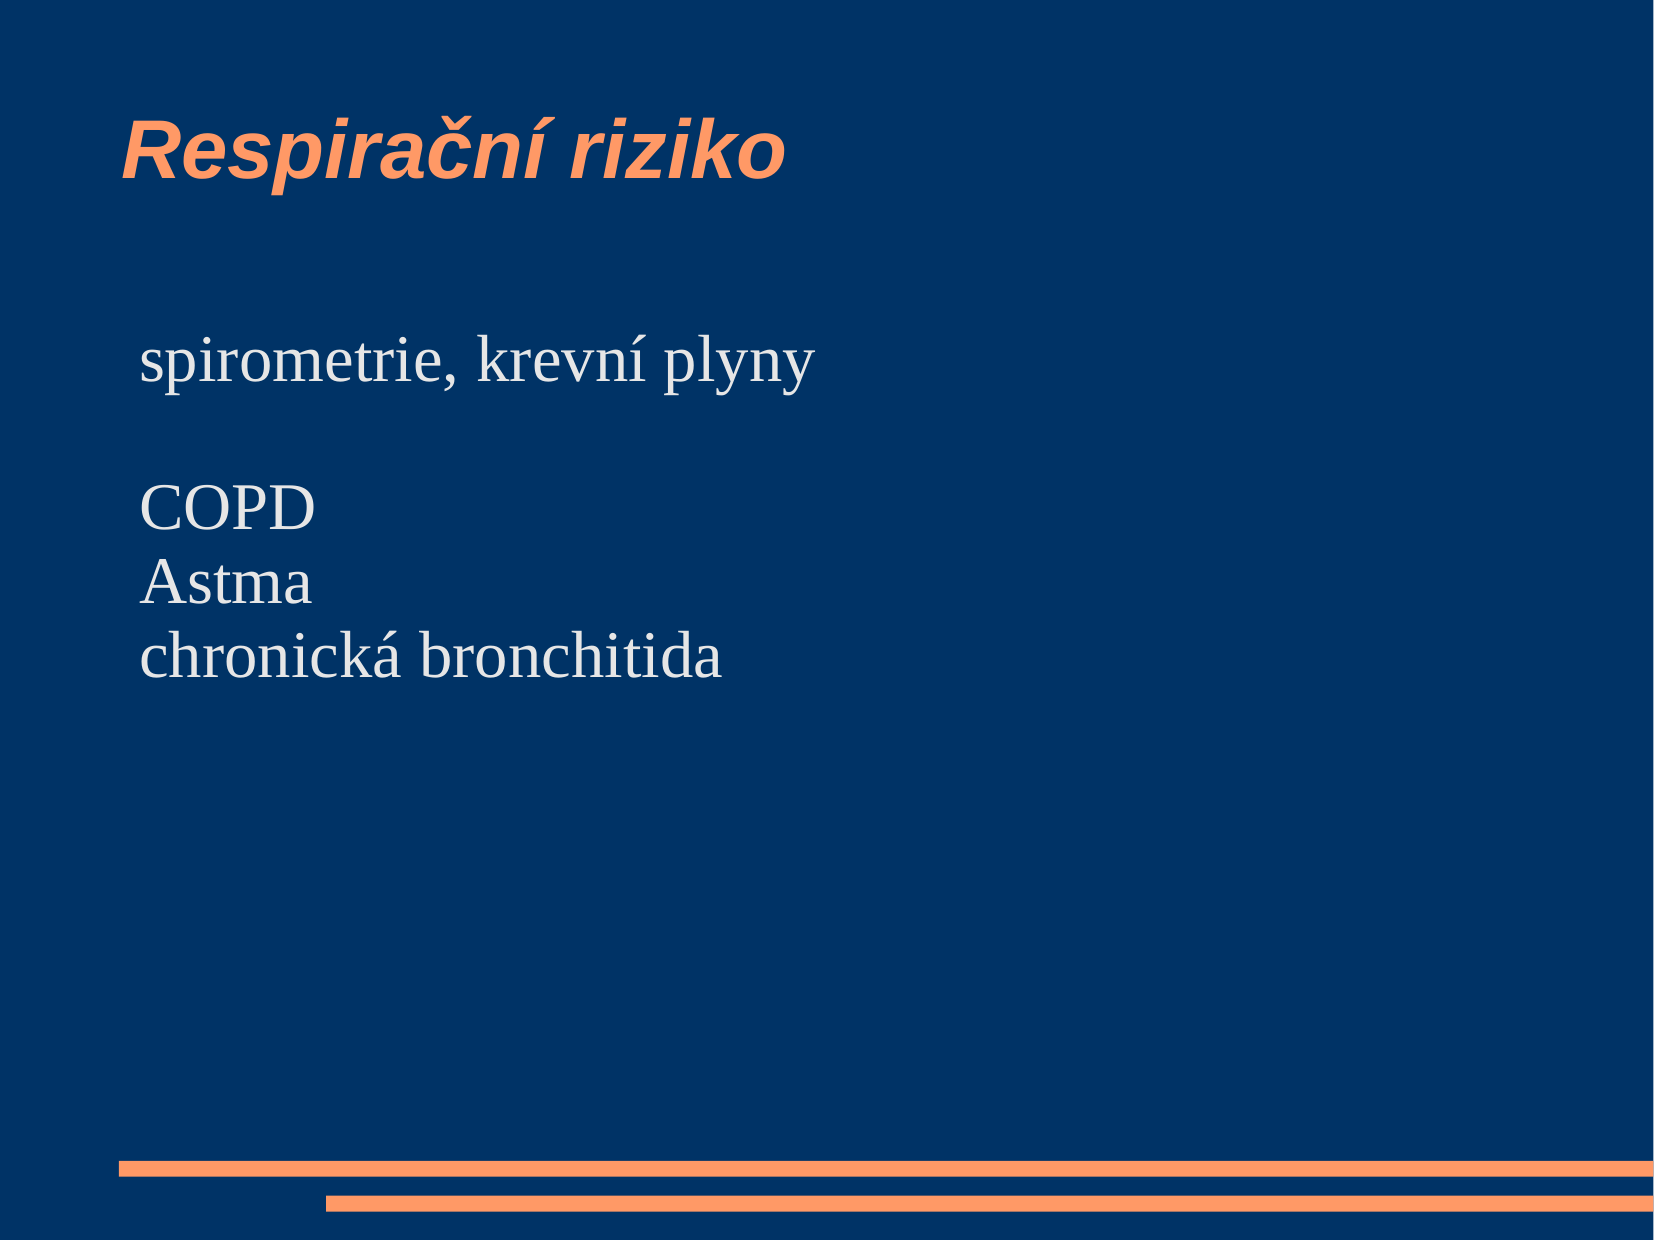

# Respirační riziko
spirometrie, krevní plyny
COPD
Astma
chronická bronchitida